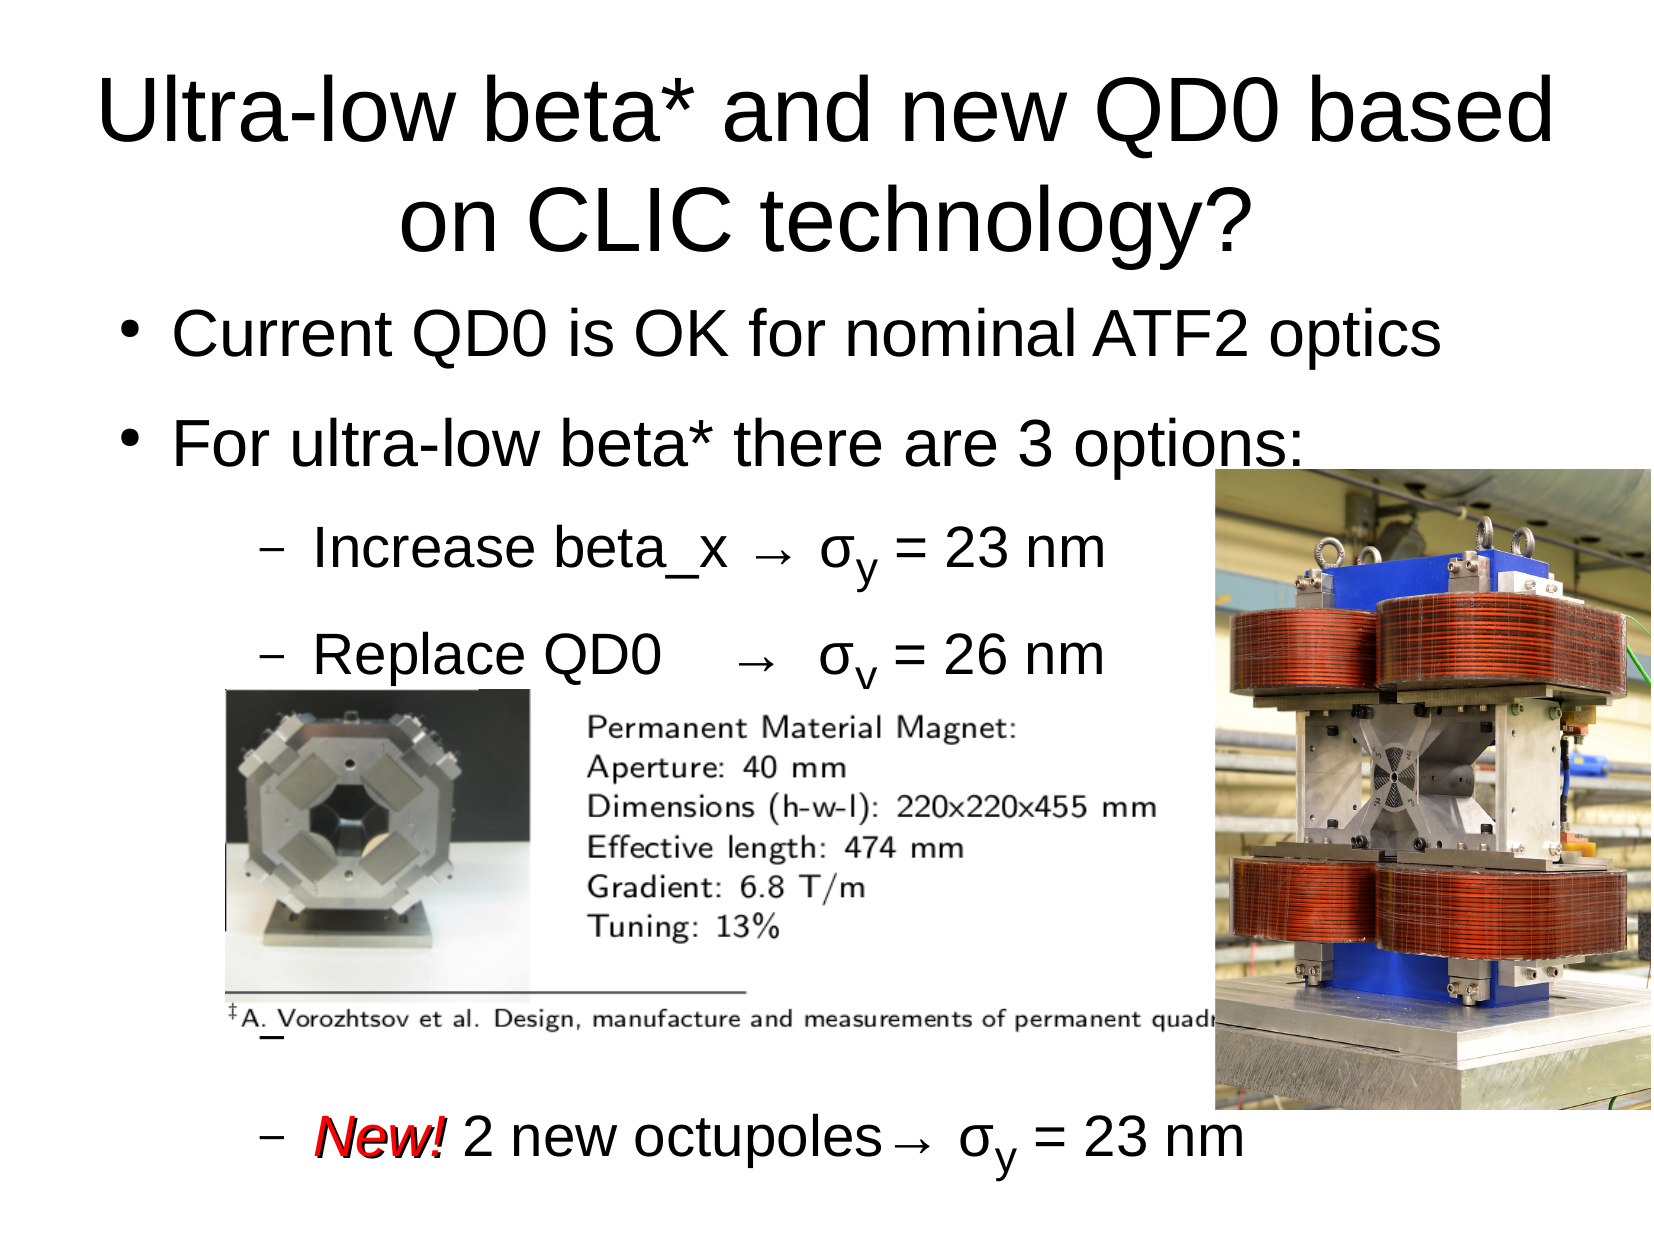

# Ultra-low beta* and new QD0 based on CLIC technology?
Current QD0 is OK for nominal ATF2 optics
For ultra-low beta* there are 3 options:
Increase beta_x → σy = 23 nm
Replace QD0 → σy = 26 nm
New! 2 new octupoles→ σy = 23 nm